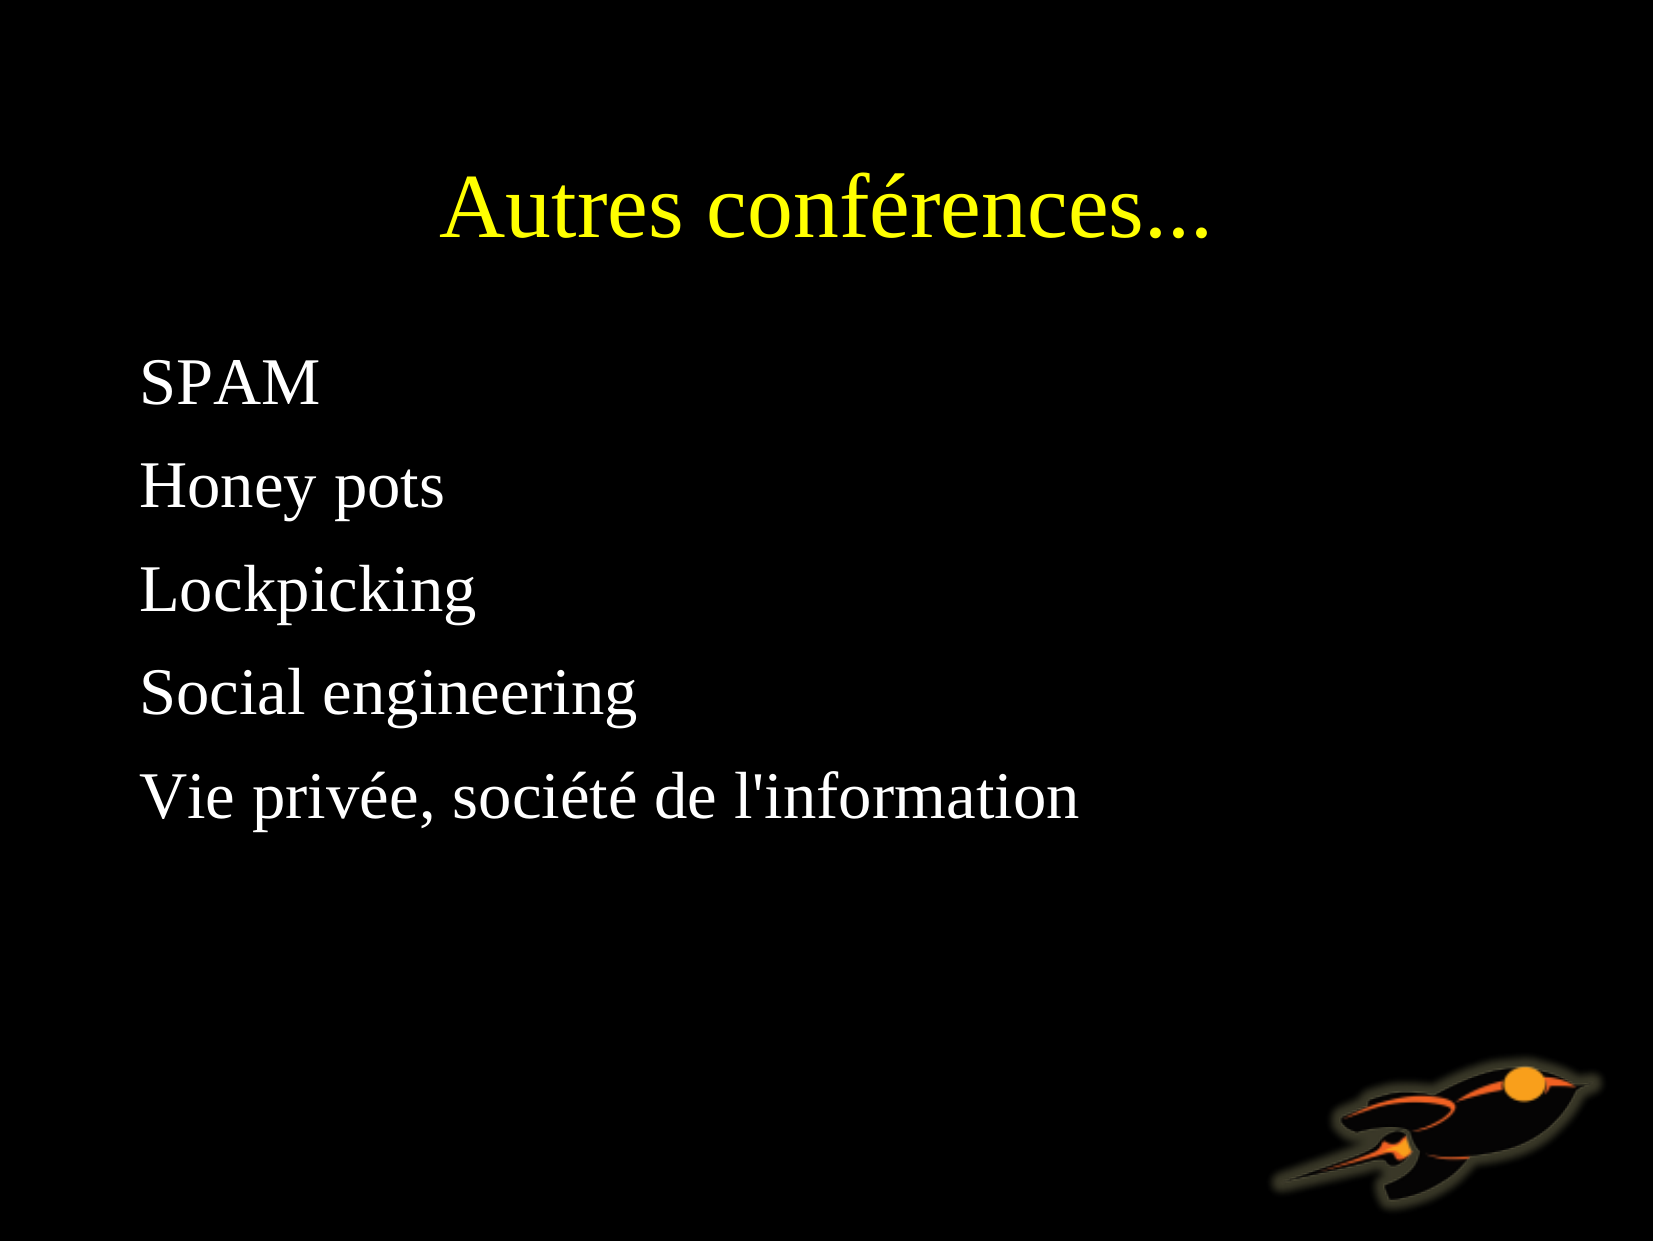

# Autres conférences...
SPAM
Honey pots
Lockpicking
Social engineering
Vie privée, société de l'information